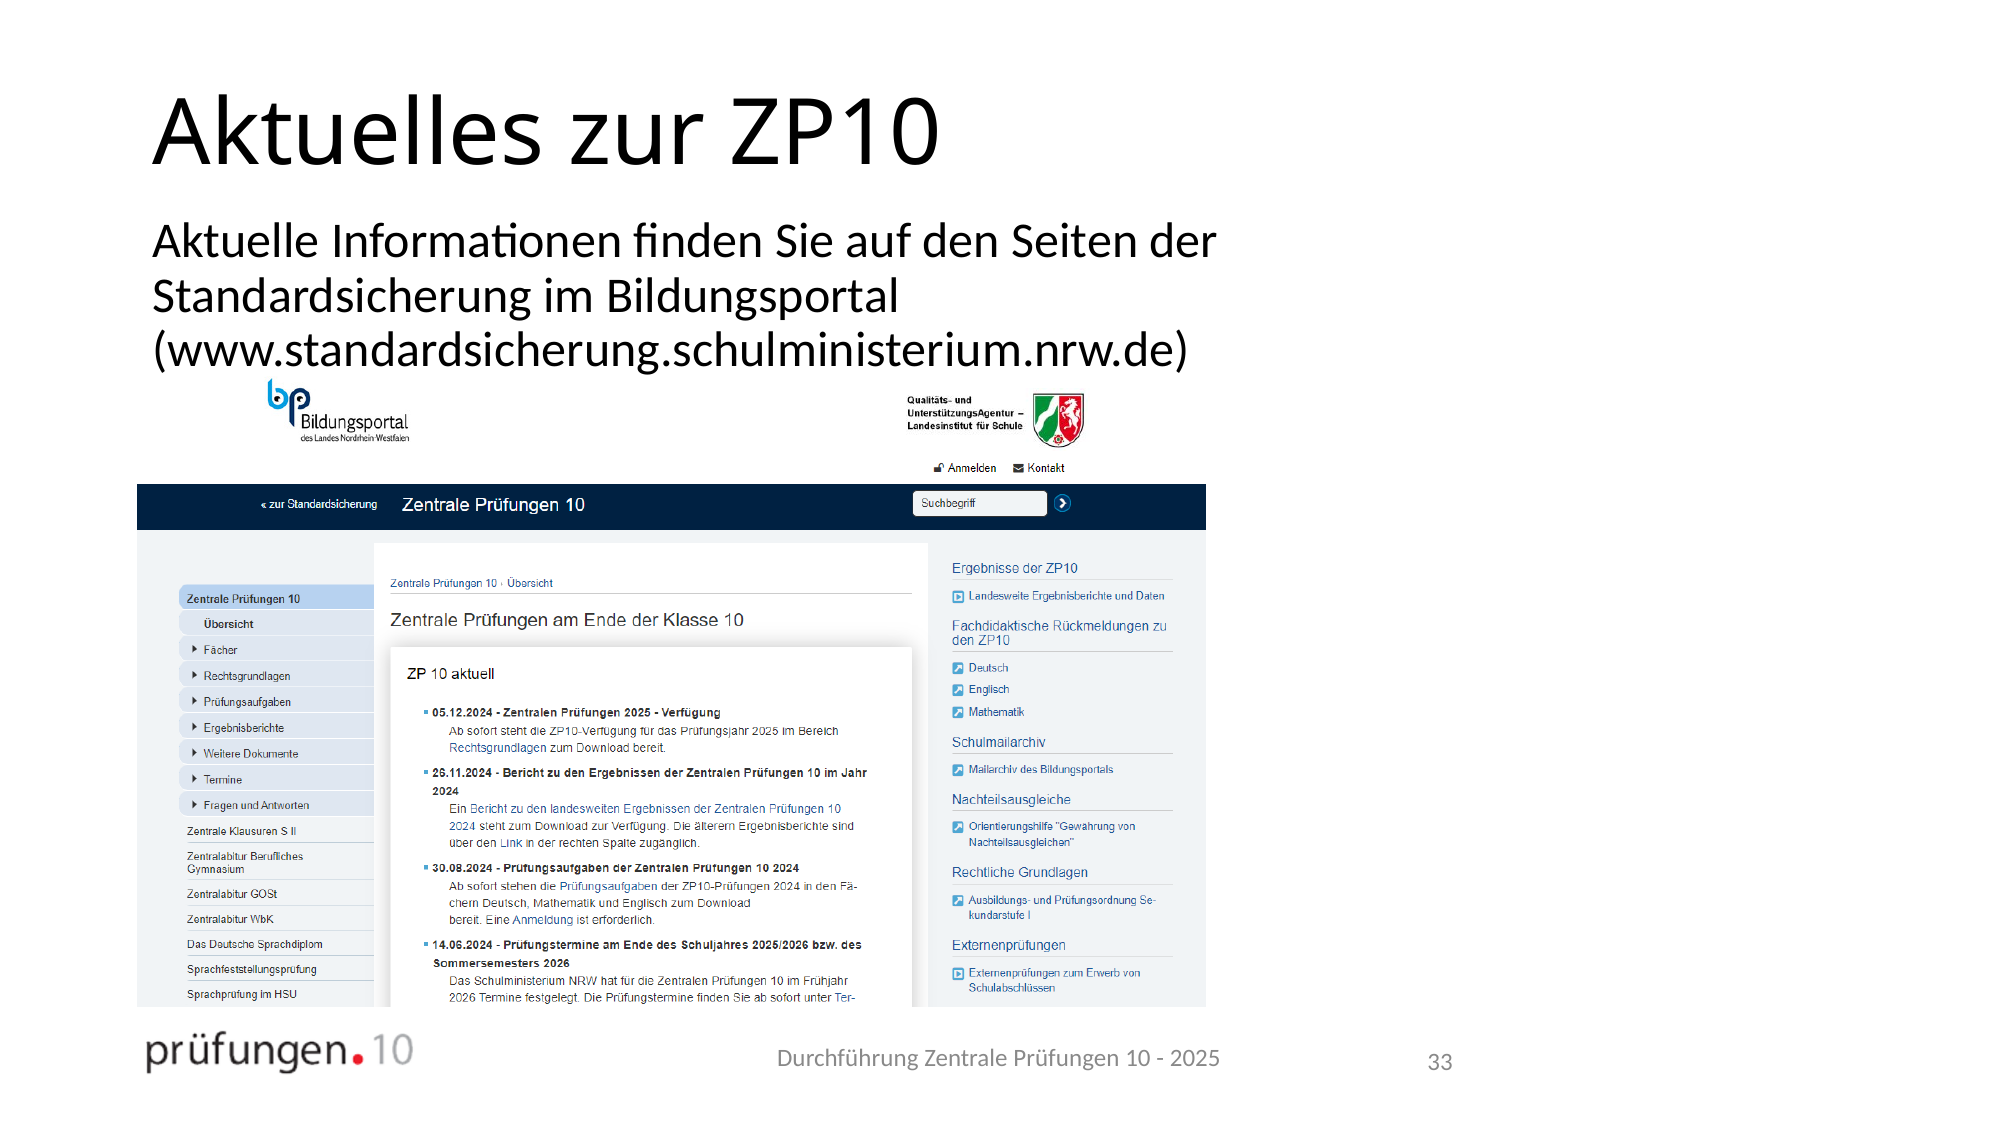

# Aktuelles zur ZP10
Aktuelle Informationen finden Sie auf den Seiten der
Standardsicherung im Bildungsportal (www.standardsicherung.schulministerium.nrw.de)